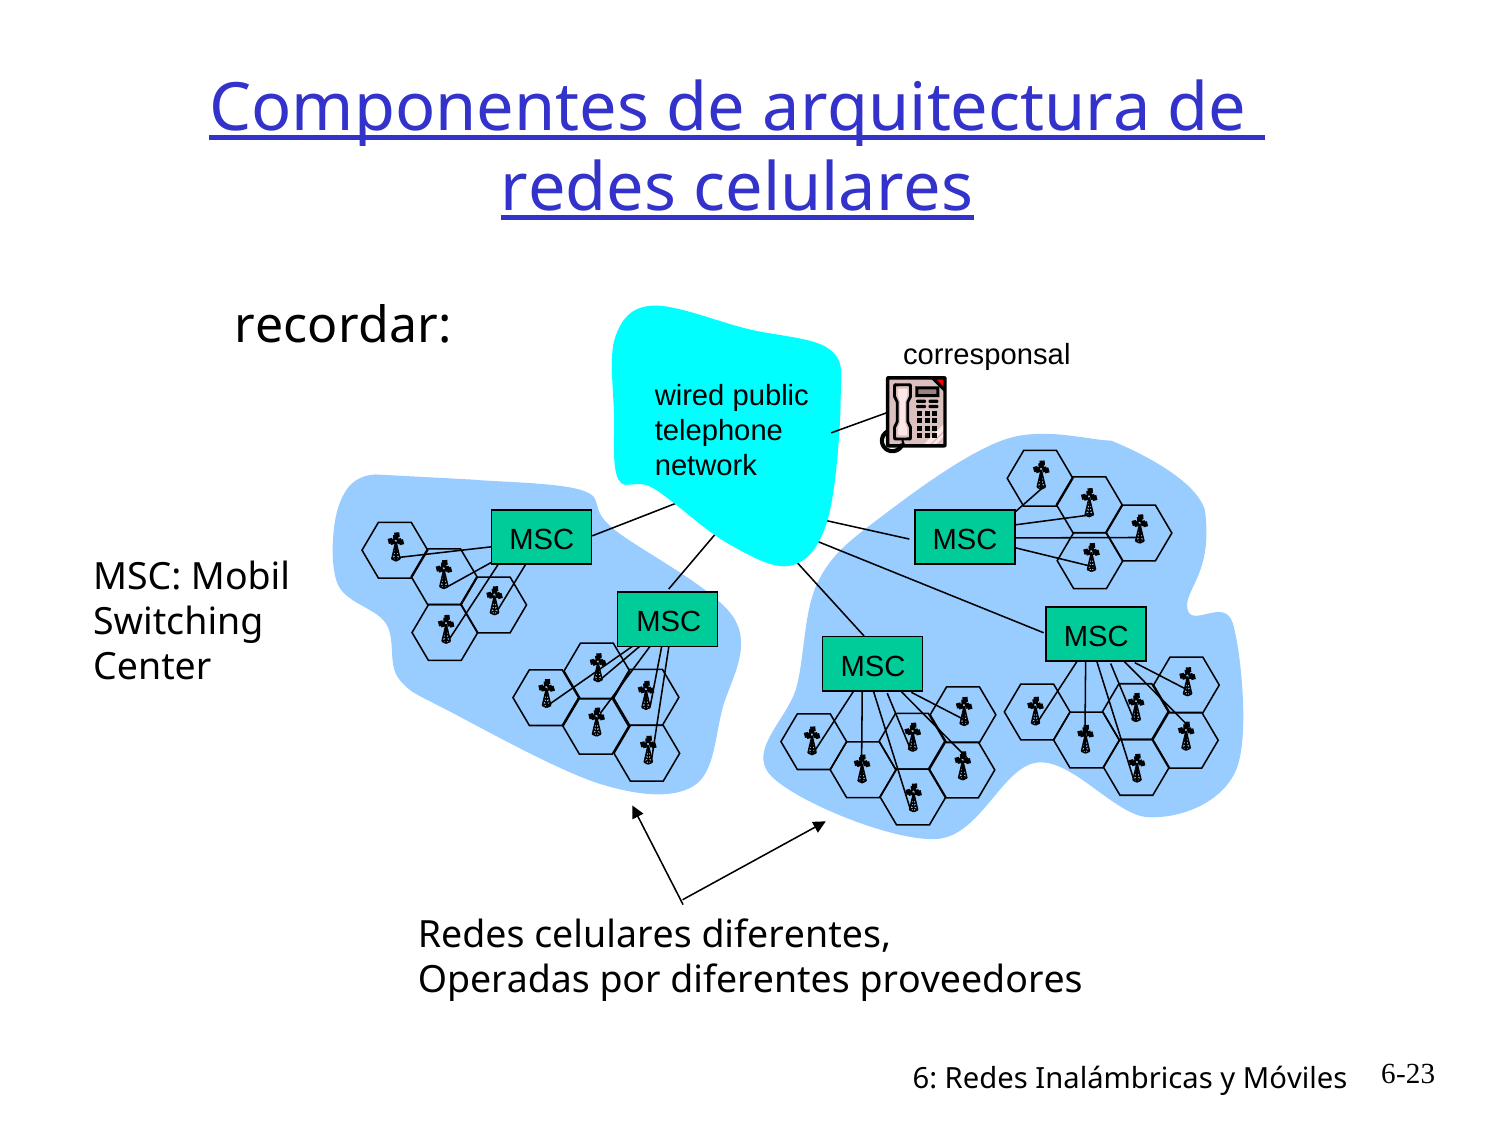

Componentes de arquitectura de
redes celulares
recordar:
corresponsal
wired public telephone
network
MSC
MSC
MSC: Mobil
Switching
Center
MSC
MSC
MSC
Redes celulares diferentes,
Operadas por diferentes proveedores
23